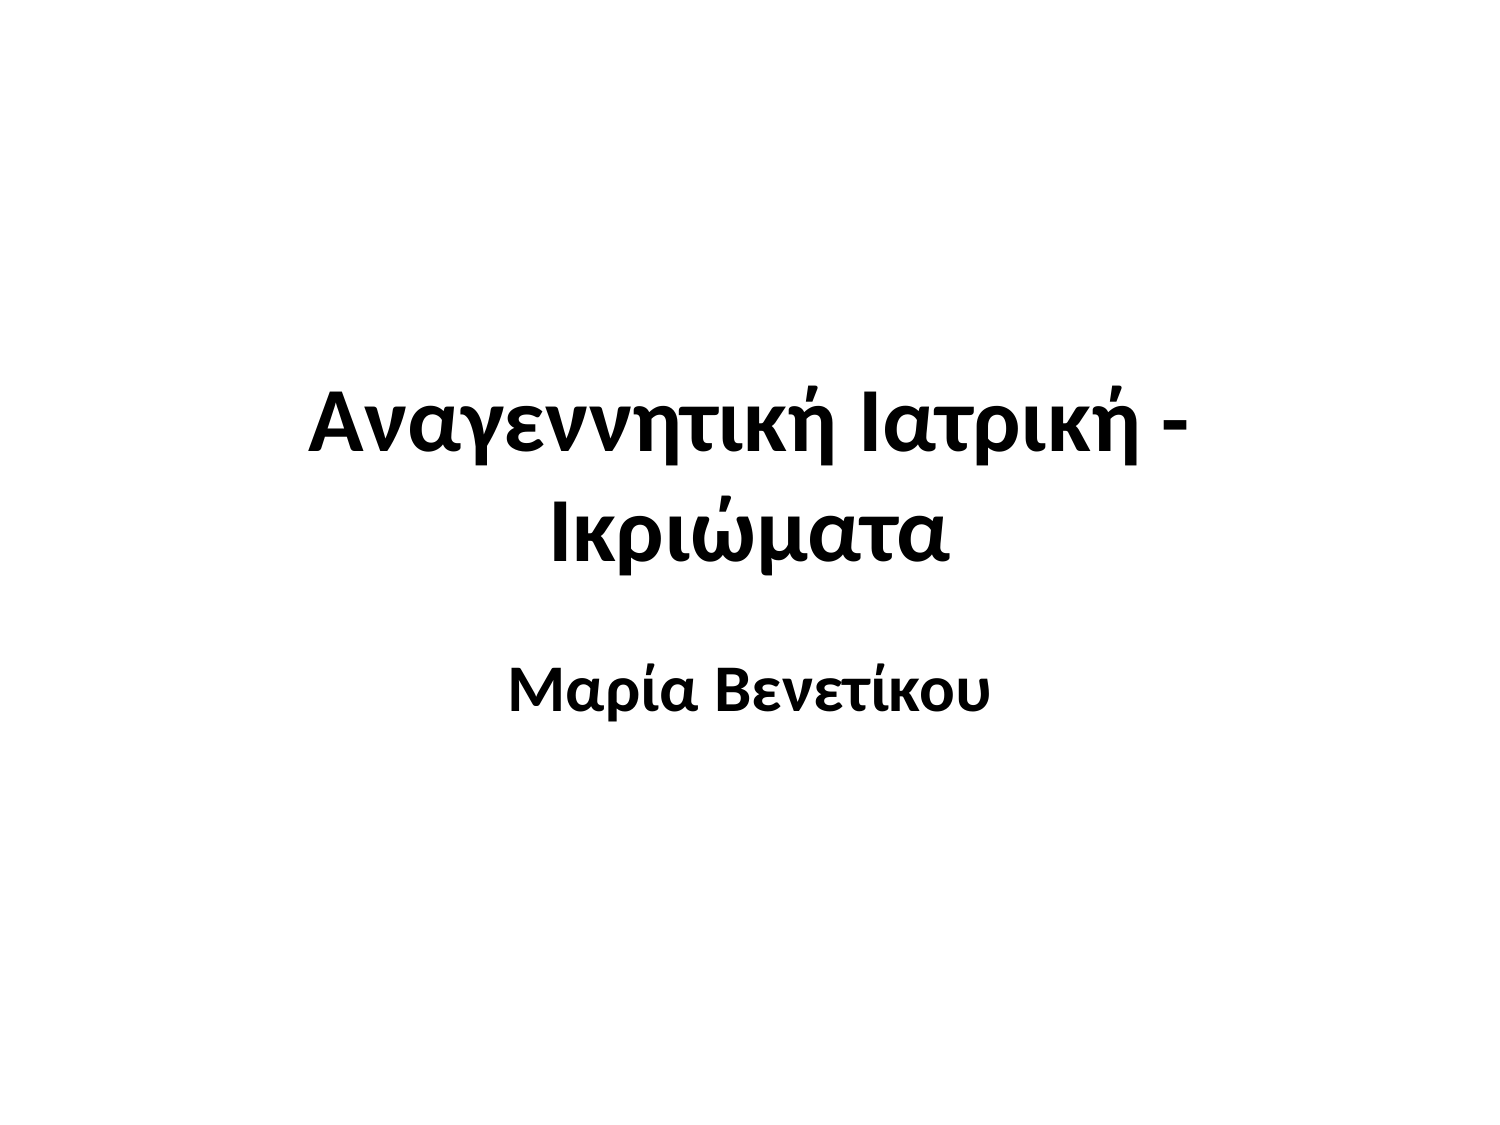

# Αναγεννητική Ιατρική - Ικριώματα
Μαρία Βενετίκου